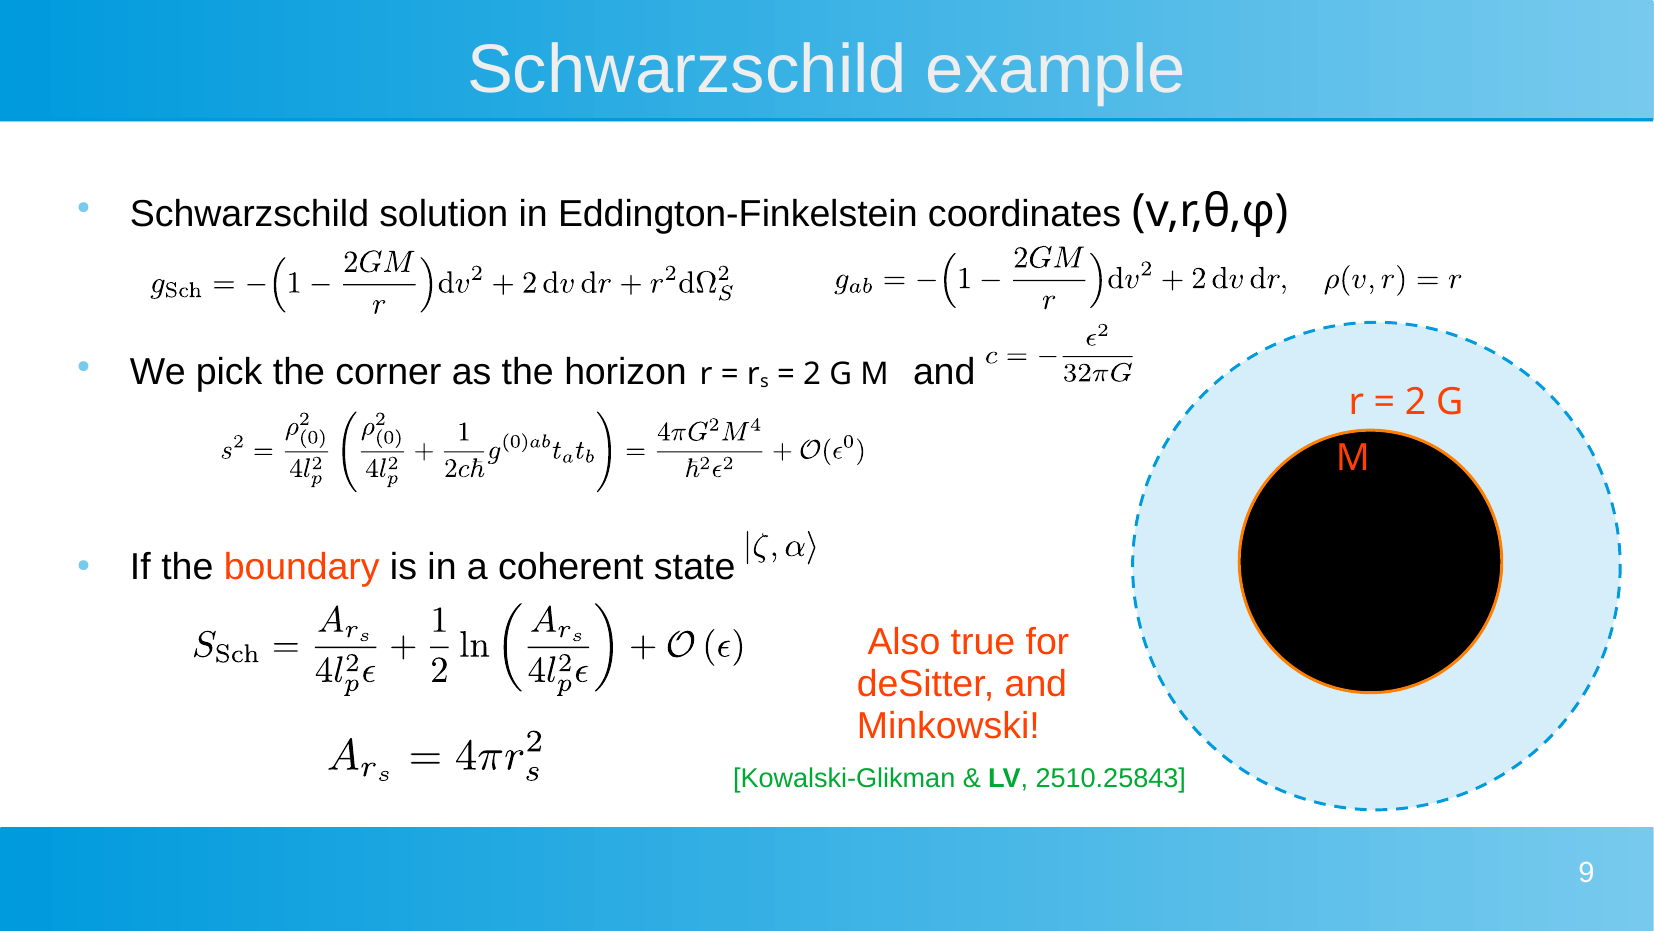

# Schwarzschild example
Schwarzschild solution in Eddington-Finkelstein coordinates (v,r,θ,φ)
We pick the corner as the horizon r = rs = 2 G M and
If the boundary is in a coherent state
 r = 2 G M
 Also true for deSitter, and Minkowski!
[Kowalski-Glikman & LV, 2510.25843]
9